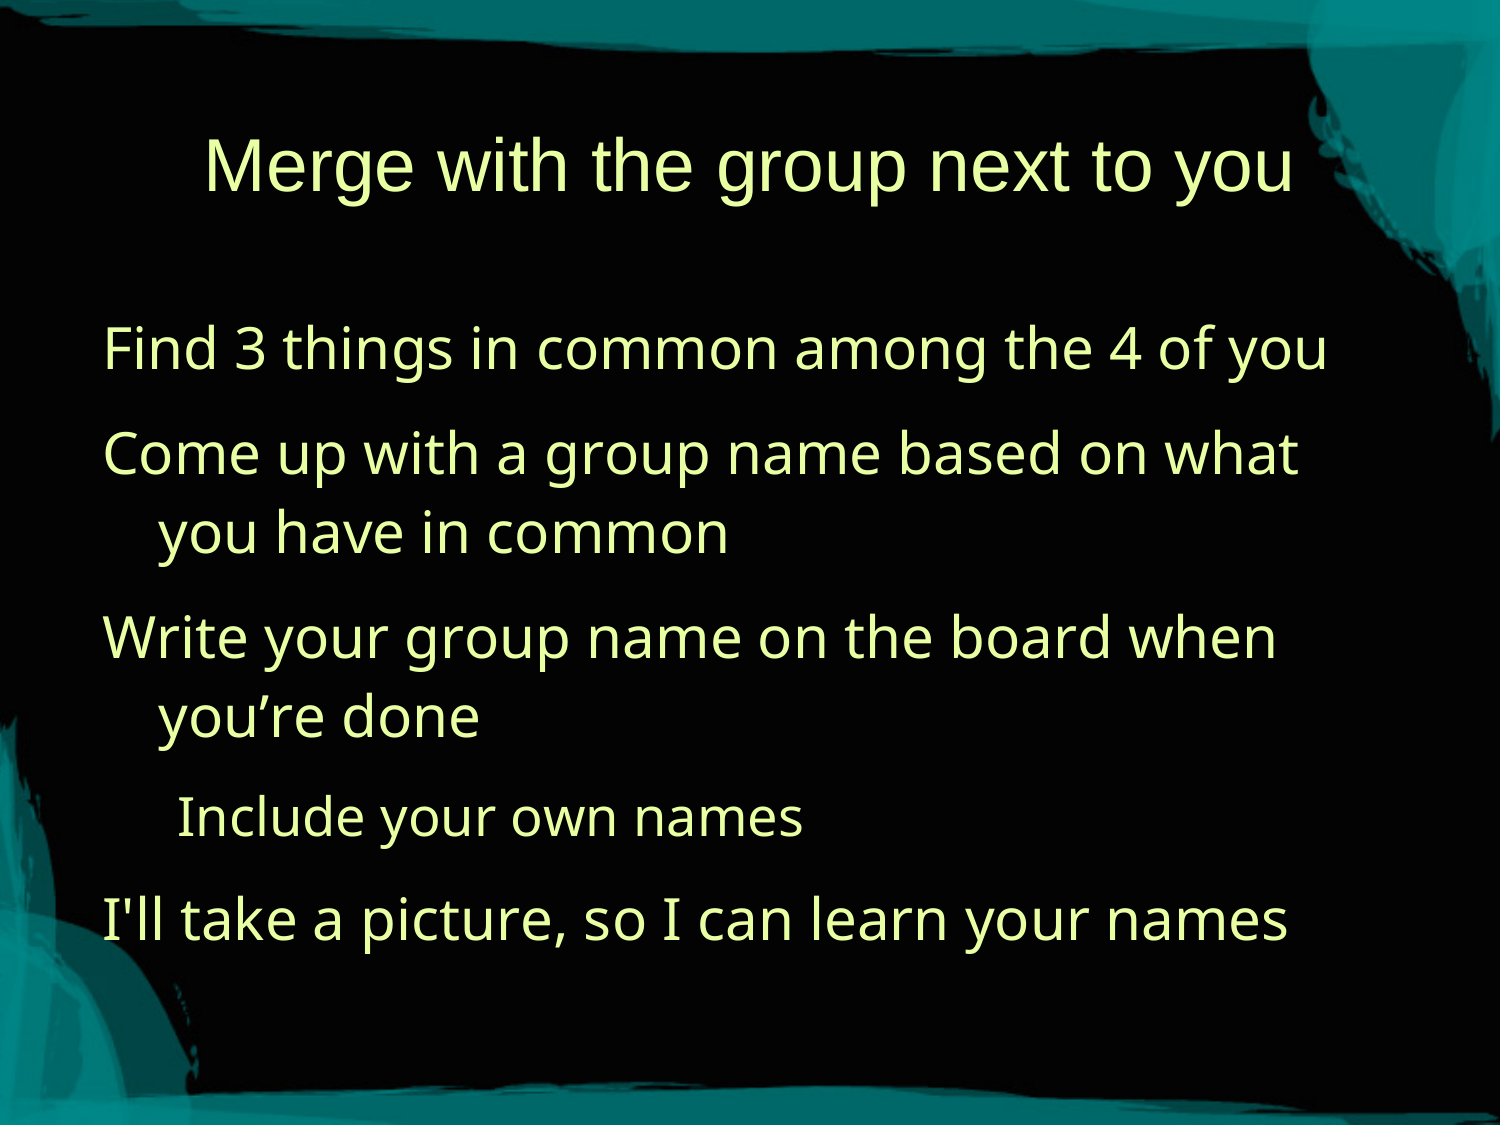

# Merge with the group next to you
Find 3 things in common among the 4 of you
Come up with a group name based on what you have in common
Write your group name on the board when you’re done
Include your own names
I'll take a picture, so I can learn your names